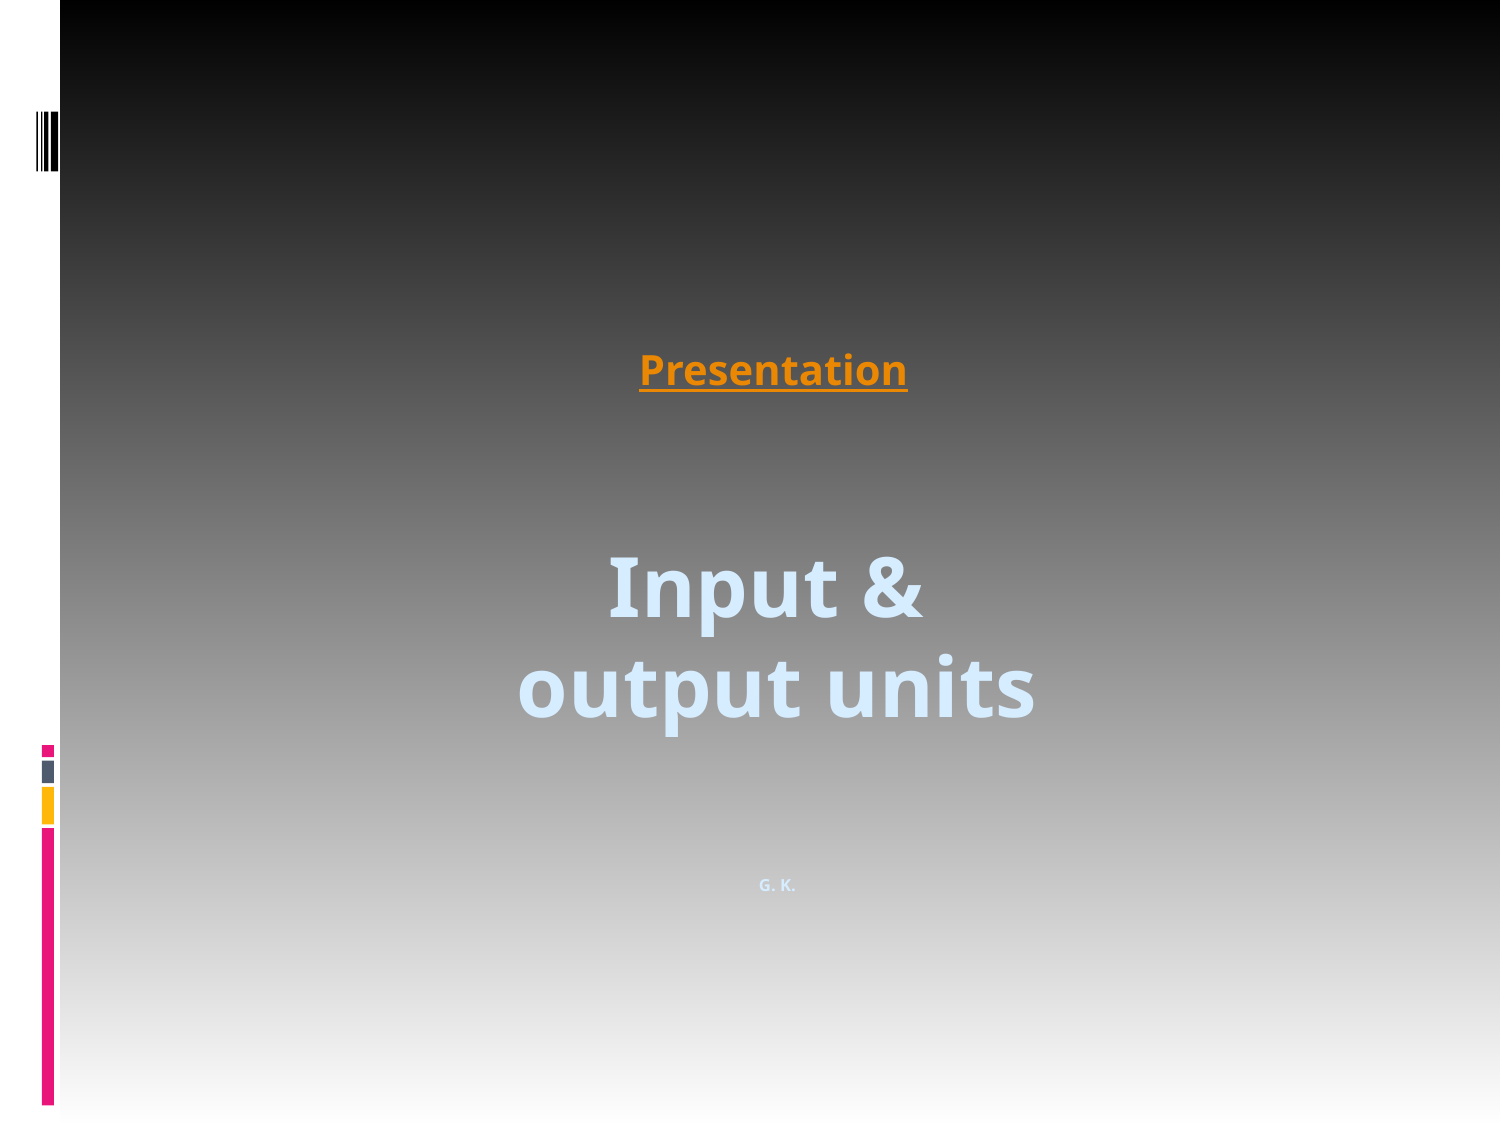

Presentation
# Input & output units G. K.